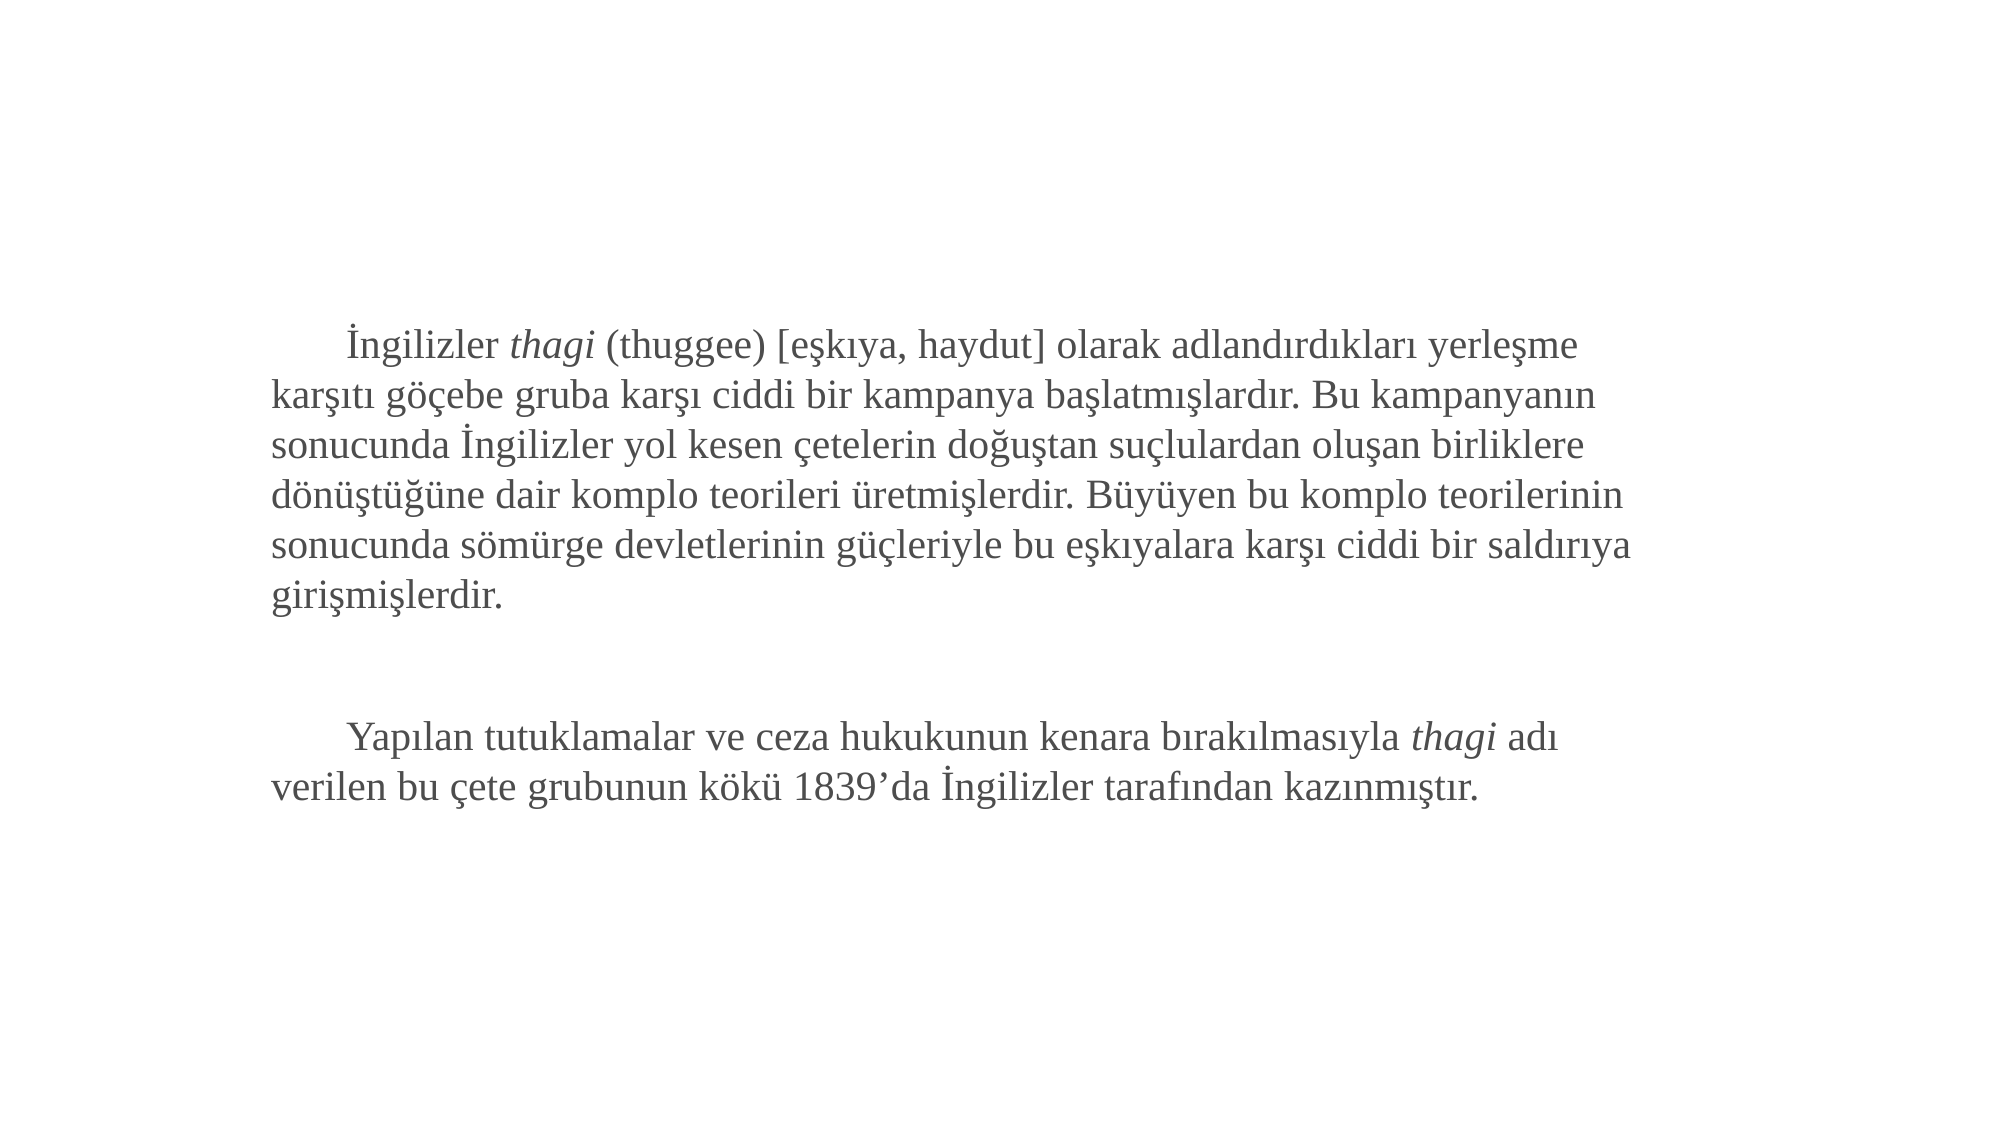

# İngilizler thagi (thuggee) [eşkıya, haydut] olarak adlandırdıkları yerleşme karşıtı göçebe gruba karşı ciddi bir kampanya başlatmışlardır. Bu kampanyanın sonucunda İngilizler yol kesen çetelerin doğuştan suçlulardan oluşan birliklere dönüştüğüne dair komplo teorileri üretmişlerdir. Büyüyen bu komplo teorilerinin sonucunda sömürge devletlerinin güçleriyle bu eşkıyalara karşı ciddi bir saldırıya girişmişlerdir.
	Yapılan tutuklamalar ve ceza hukukunun kenara bırakılmasıyla thagi adı verilen bu çete grubunun kökü 1839’da İngilizler tarafından kazınmıştır.